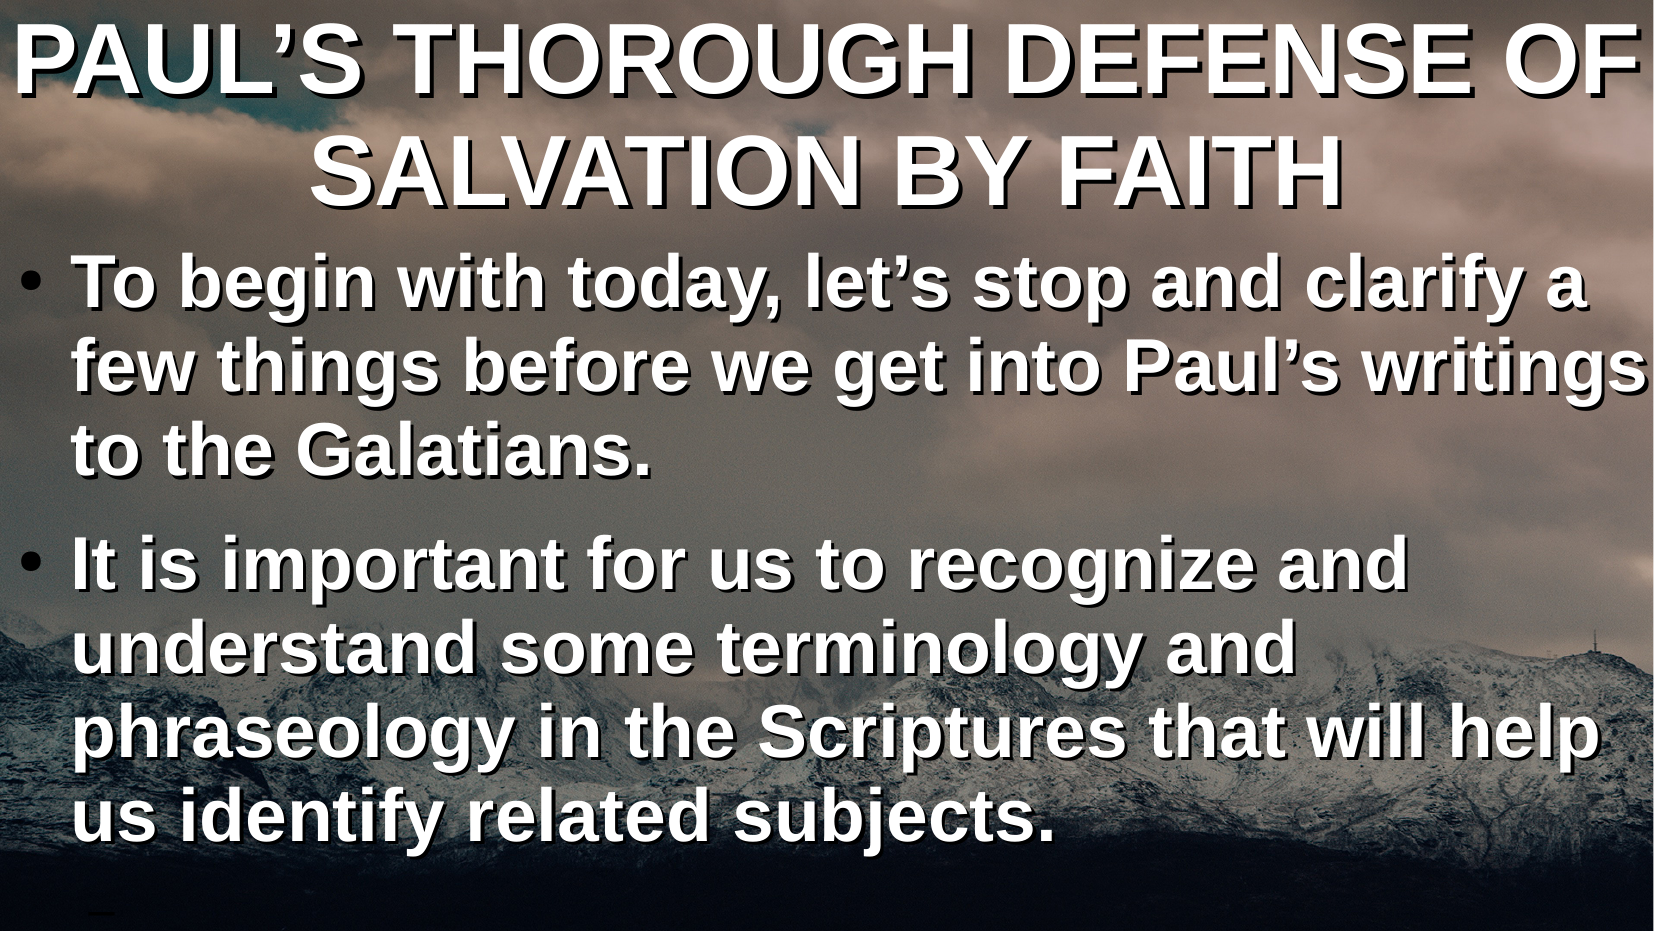

# PAUL’S THOROUGH DEFENSE OF SALVATION BY FAITH
To begin with today, let’s stop and clarify a few things before we get into Paul’s writings to the Galatians.
It is important for us to recognize and understand some terminology and phraseology in the Scriptures that will help us identify related subjects.